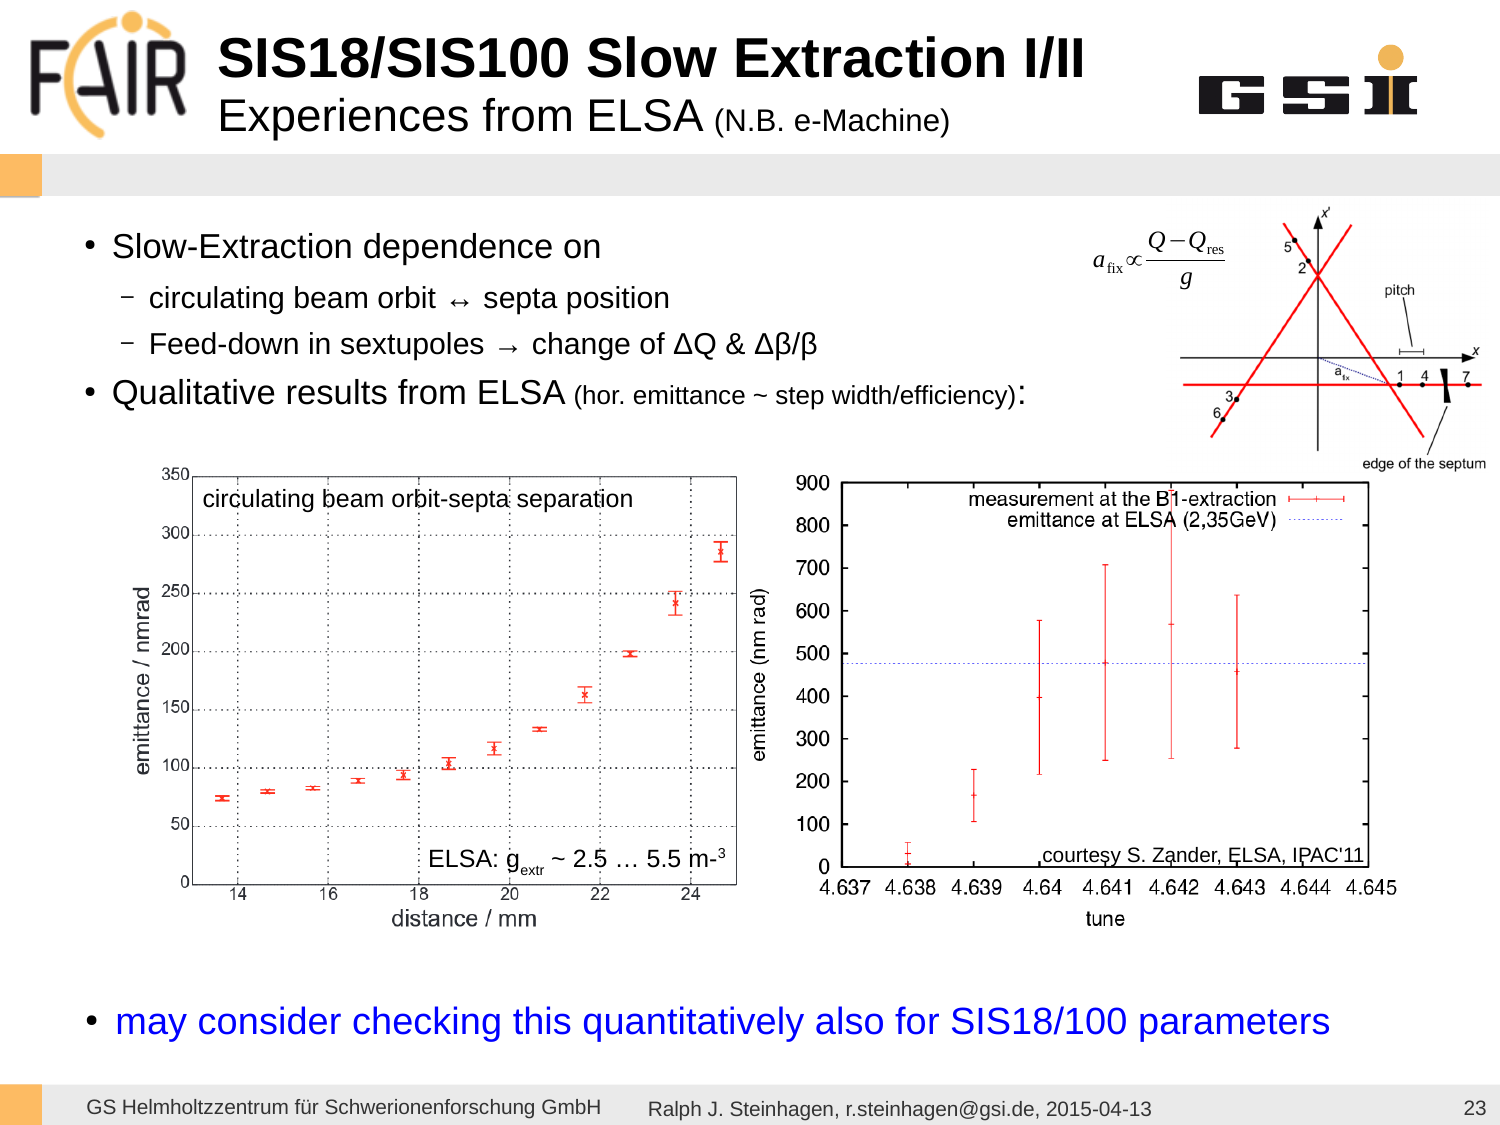

# SIS18/SIS100 Slow Extraction I/II Experiences from ELSA (N.B. e-Machine)
Slow-Extraction dependence on
circulating beam orbit ↔ septa position
Feed-down in sextupoles → change of ΔQ & Δβ/β
Qualitative results from ELSA (hor. emittance ~ step width/efficiency):
circulating beam orbit-septa separation
courtesy S. Zander, ELSA, IPAC'11
ELSA: gextr ~ 2.5 … 5.5 m-3
may consider checking this quantitatively also for SIS18/100 parameters